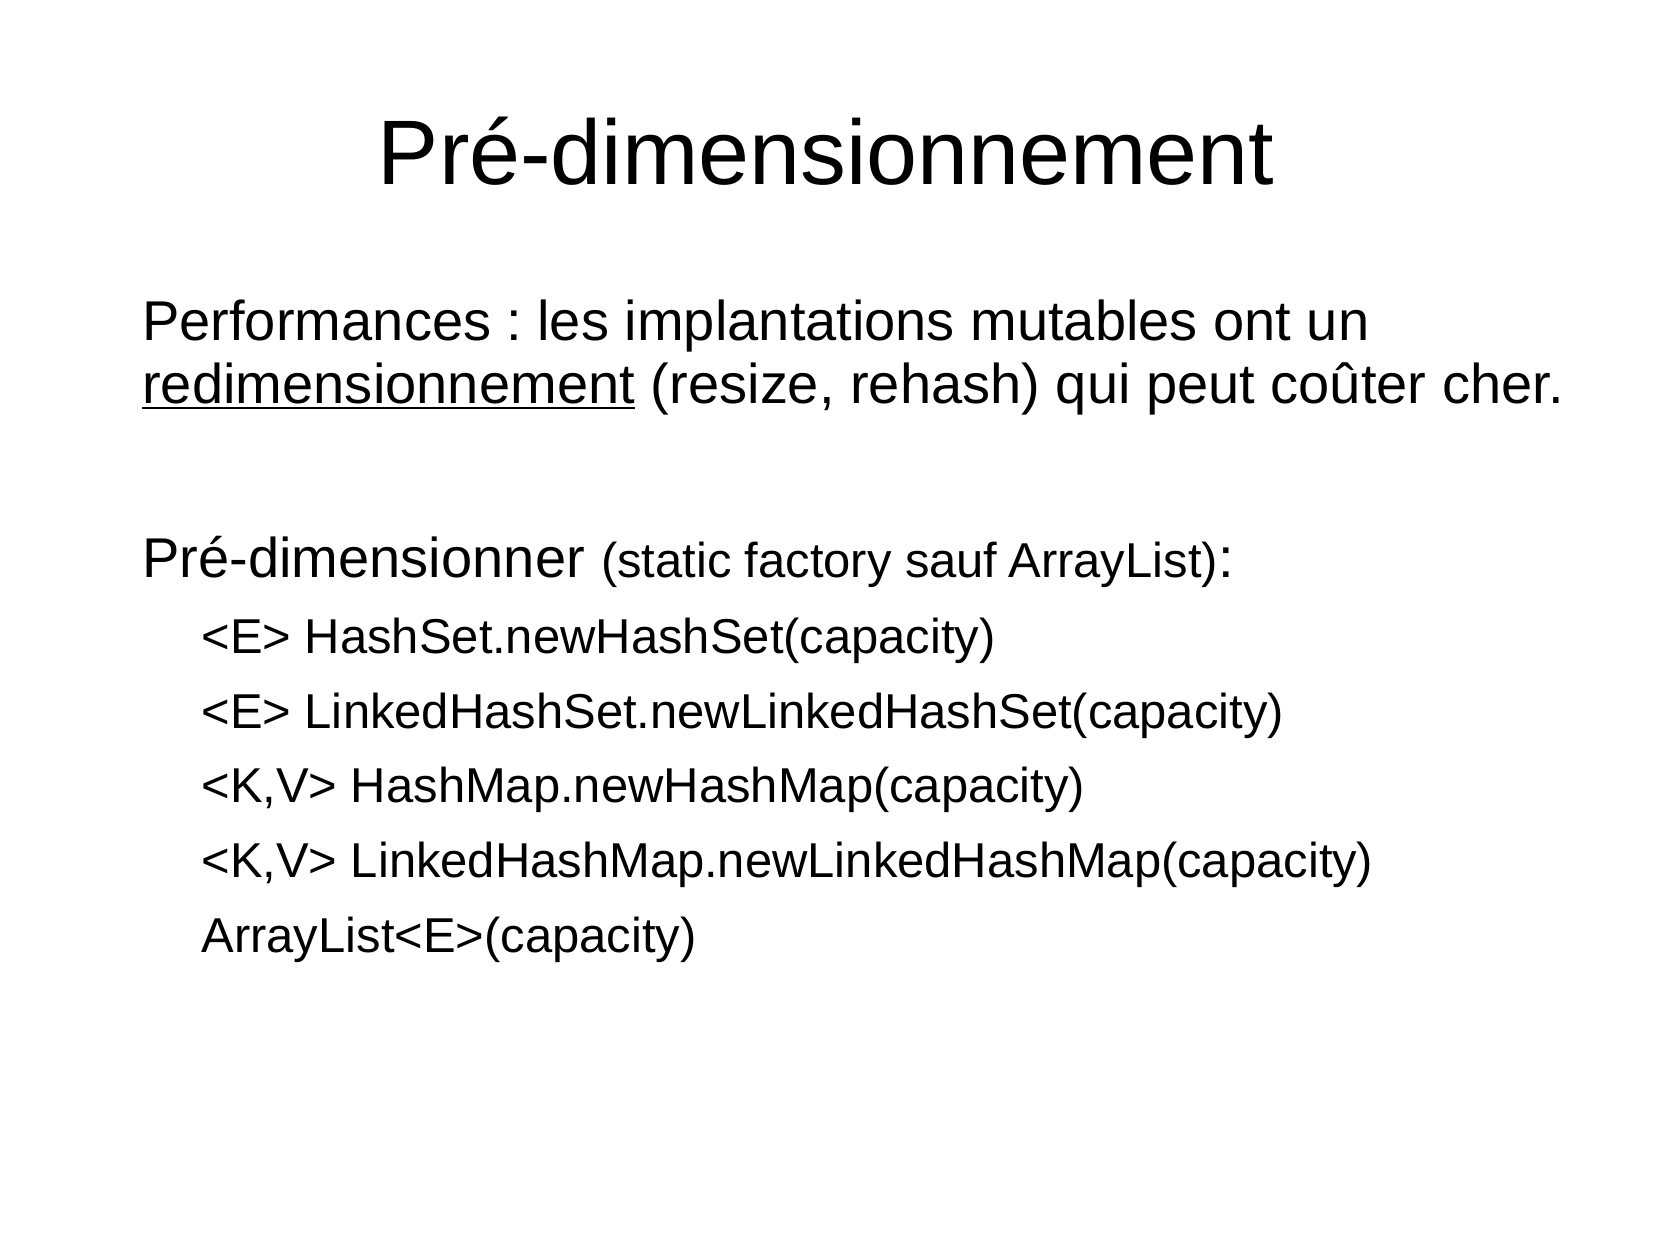

# Pré-dimensionnement
Performances : les implantations mutables ont un redimensionnement (resize, rehash) qui peut coûter cher.
Pré-dimensionner (static factory sauf ArrayList):
<E> HashSet.newHashSet(capacity)
<E> LinkedHashSet.newLinkedHashSet(capacity)
<K,V> HashMap.newHashMap(capacity)
<K,V> LinkedHashMap.newLinkedHashMap(capacity)
ArrayList<E>(capacity)